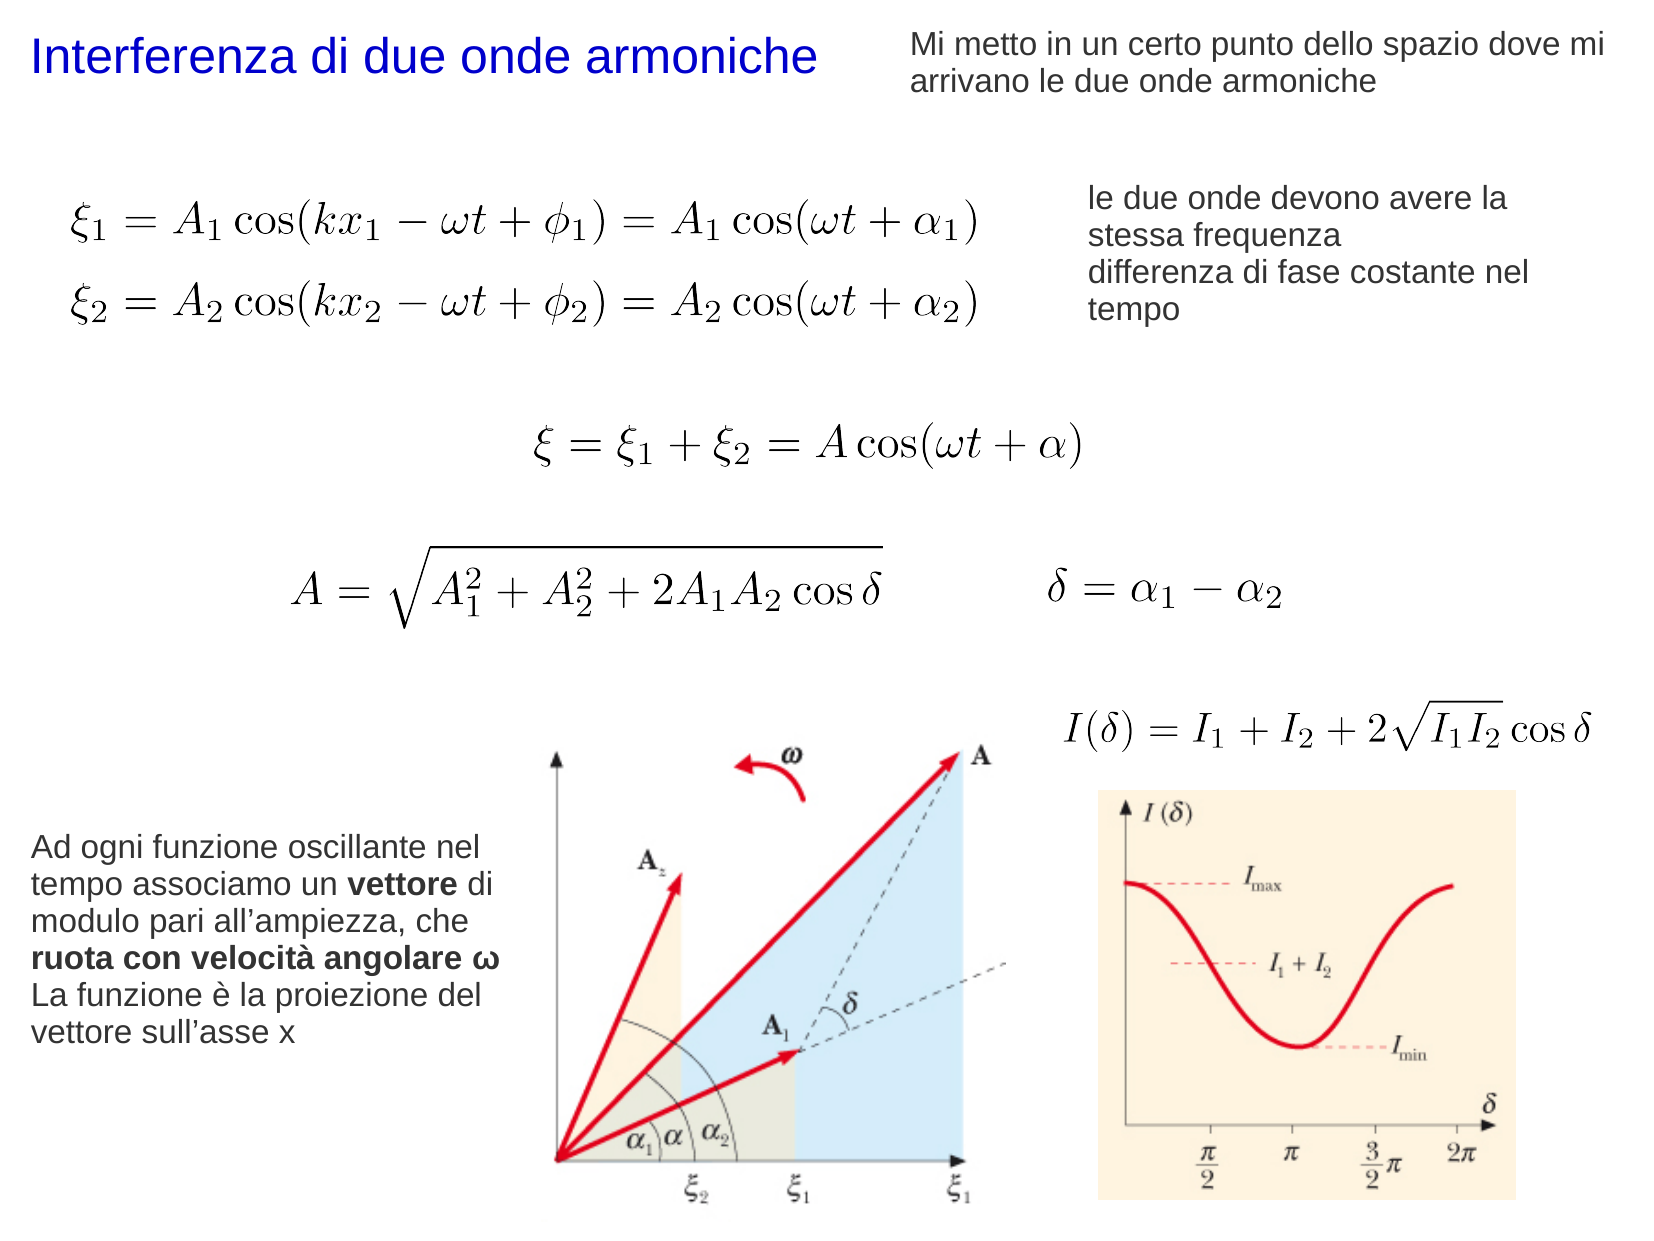

Mi metto in un certo punto dello spazio dove mi arrivano le due onde armoniche
Interferenza di due onde armoniche
le due onde devono avere la stessa frequenza
differenza di fase costante nel tempo
Ad ogni funzione oscillante nel tempo associamo un vettore di modulo pari all’ampiezza, che ruota con velocità angolare ω
La funzione è la proiezione del vettore sull’asse x